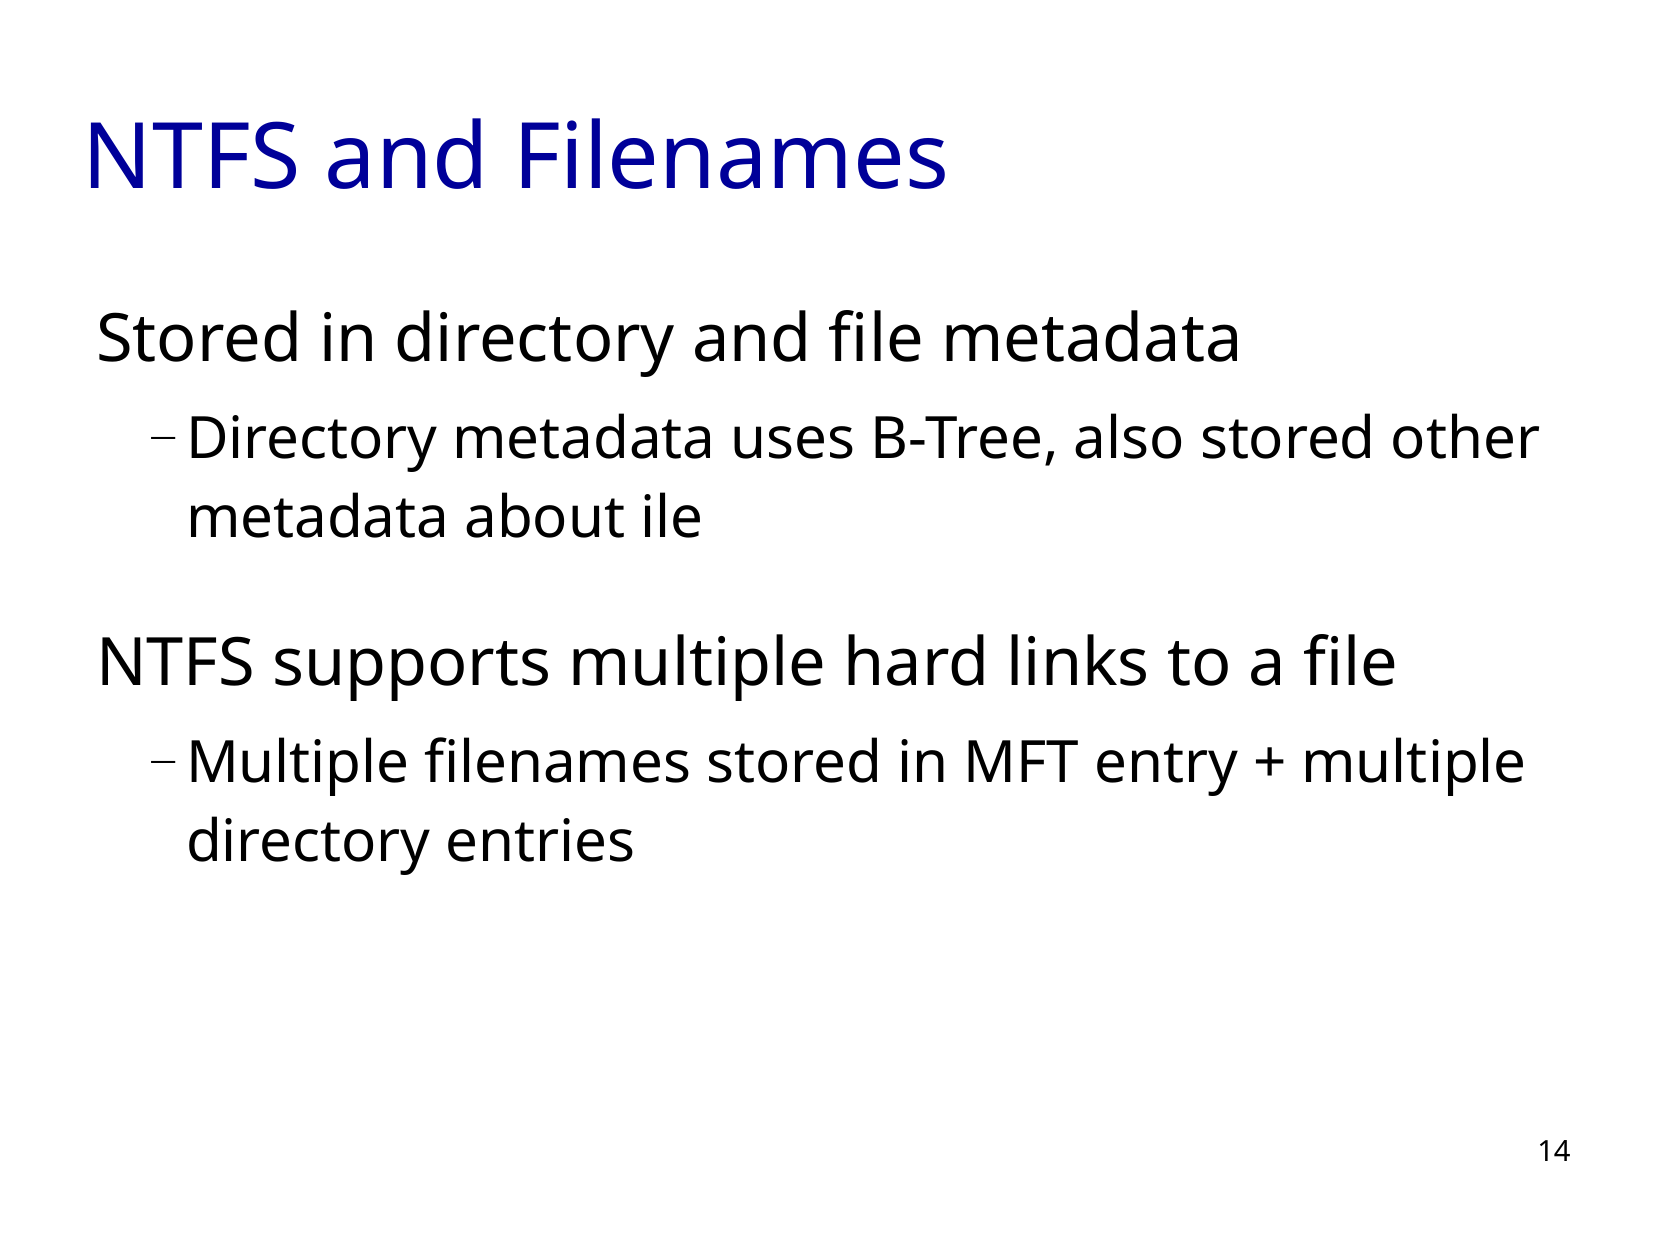

# NTFS and Filenames
Stored in directory and file metadata
Directory metadata uses B-Tree, also stored other metadata about ile
NTFS supports multiple hard links to a file
Multiple filenames stored in MFT entry + multiple directory entries
14